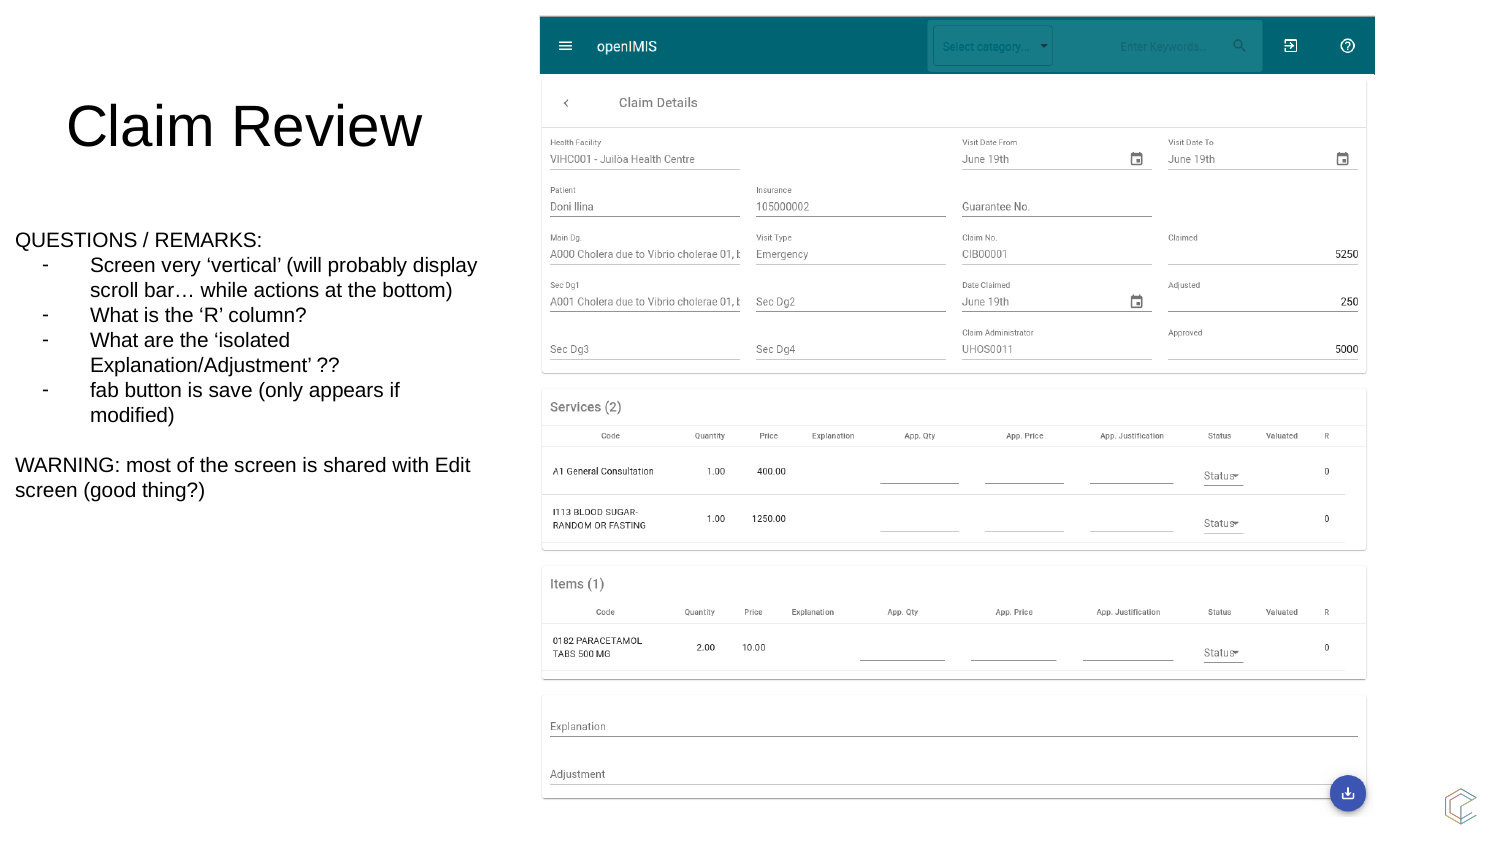

# Claim Review
QUESTIONS / REMARKS:
Screen very ‘vertical’ (will probably display scroll bar… while actions at the bottom)
What is the ‘R’ column?
What are the ‘isolated Explanation/Adjustment’ ??
fab button is save (only appears if modified)
WARNING: most of the screen is shared with Edit screen (good thing?)